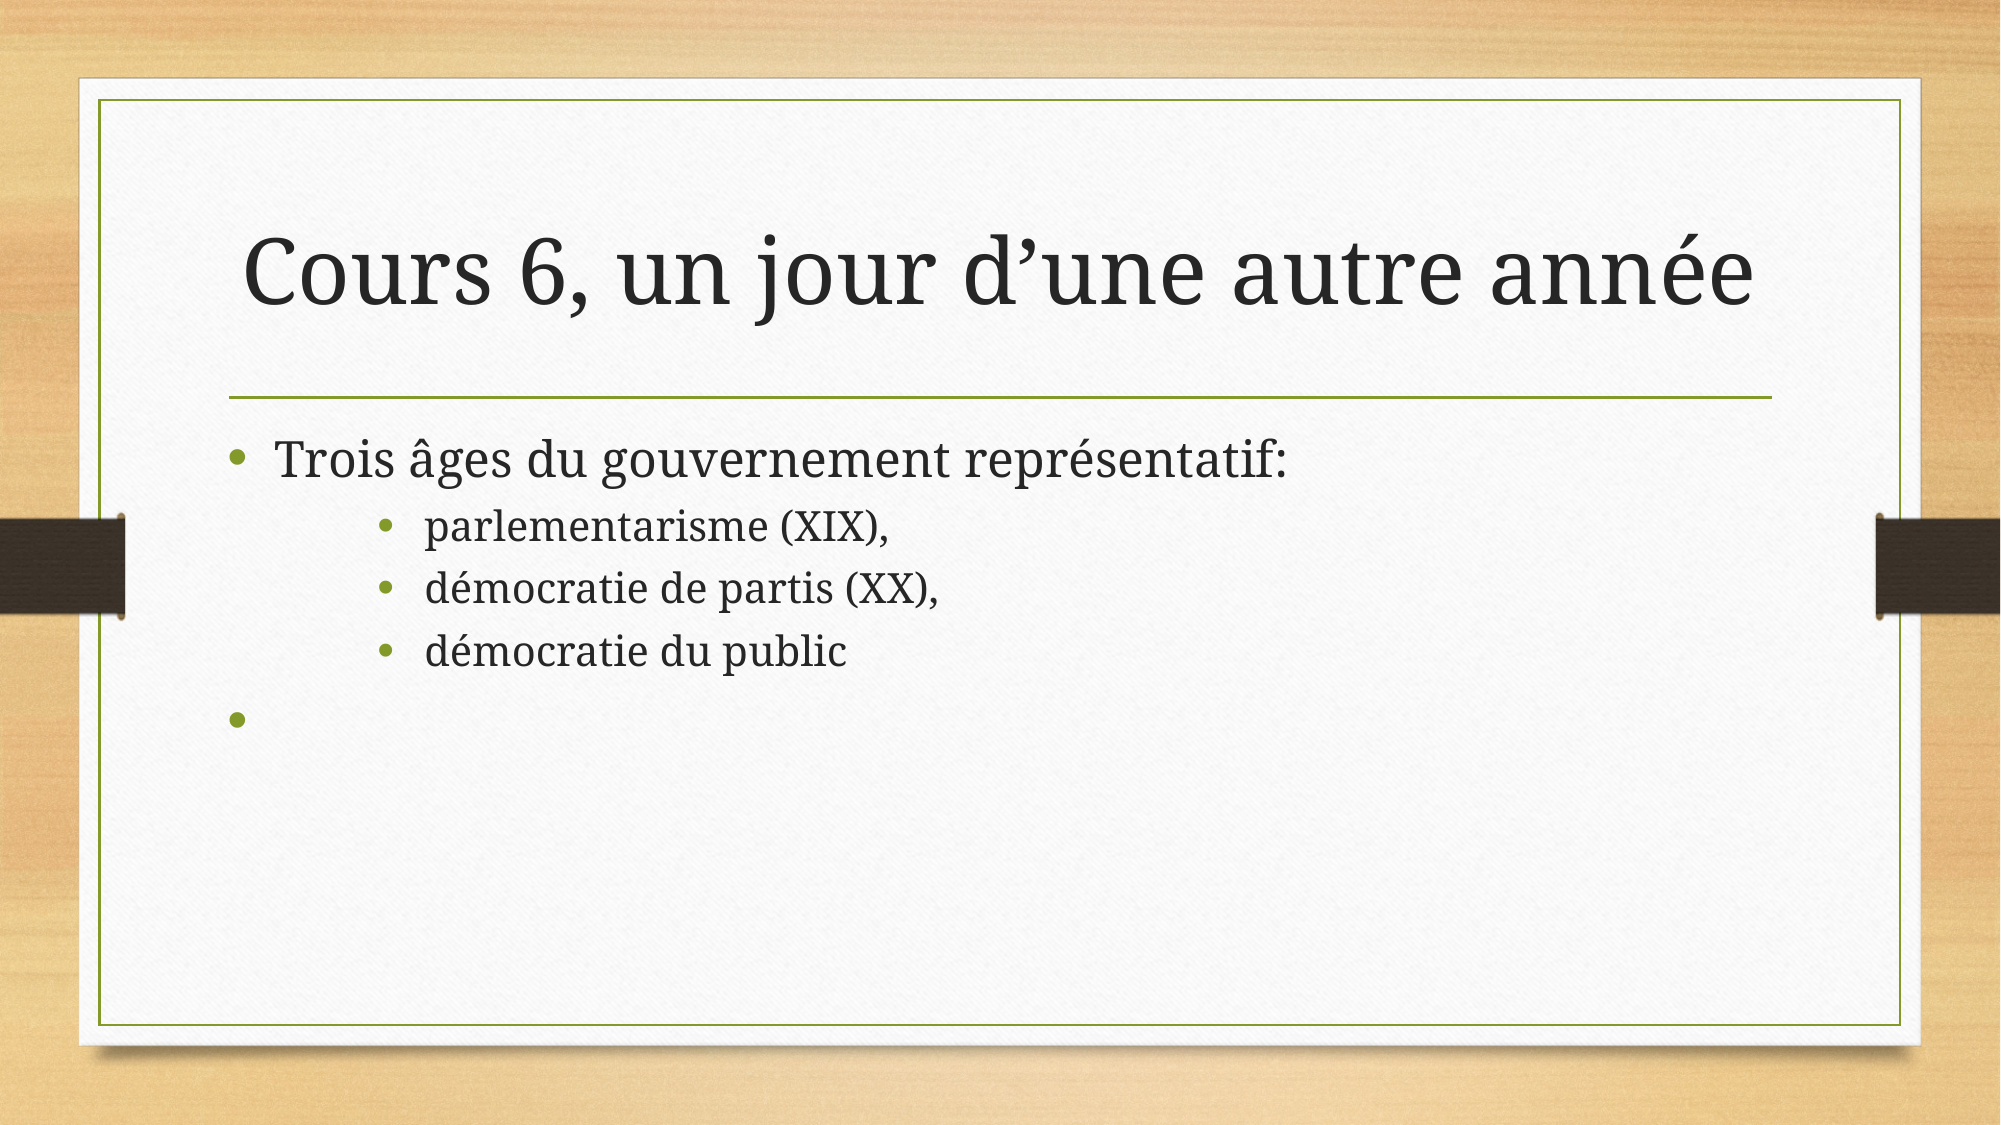

# Cours 6, un jour d’une autre année
Trois âges du gouvernement représentatif:
parlementarisme (XIX),
démocratie de partis (XX),
démocratie du public